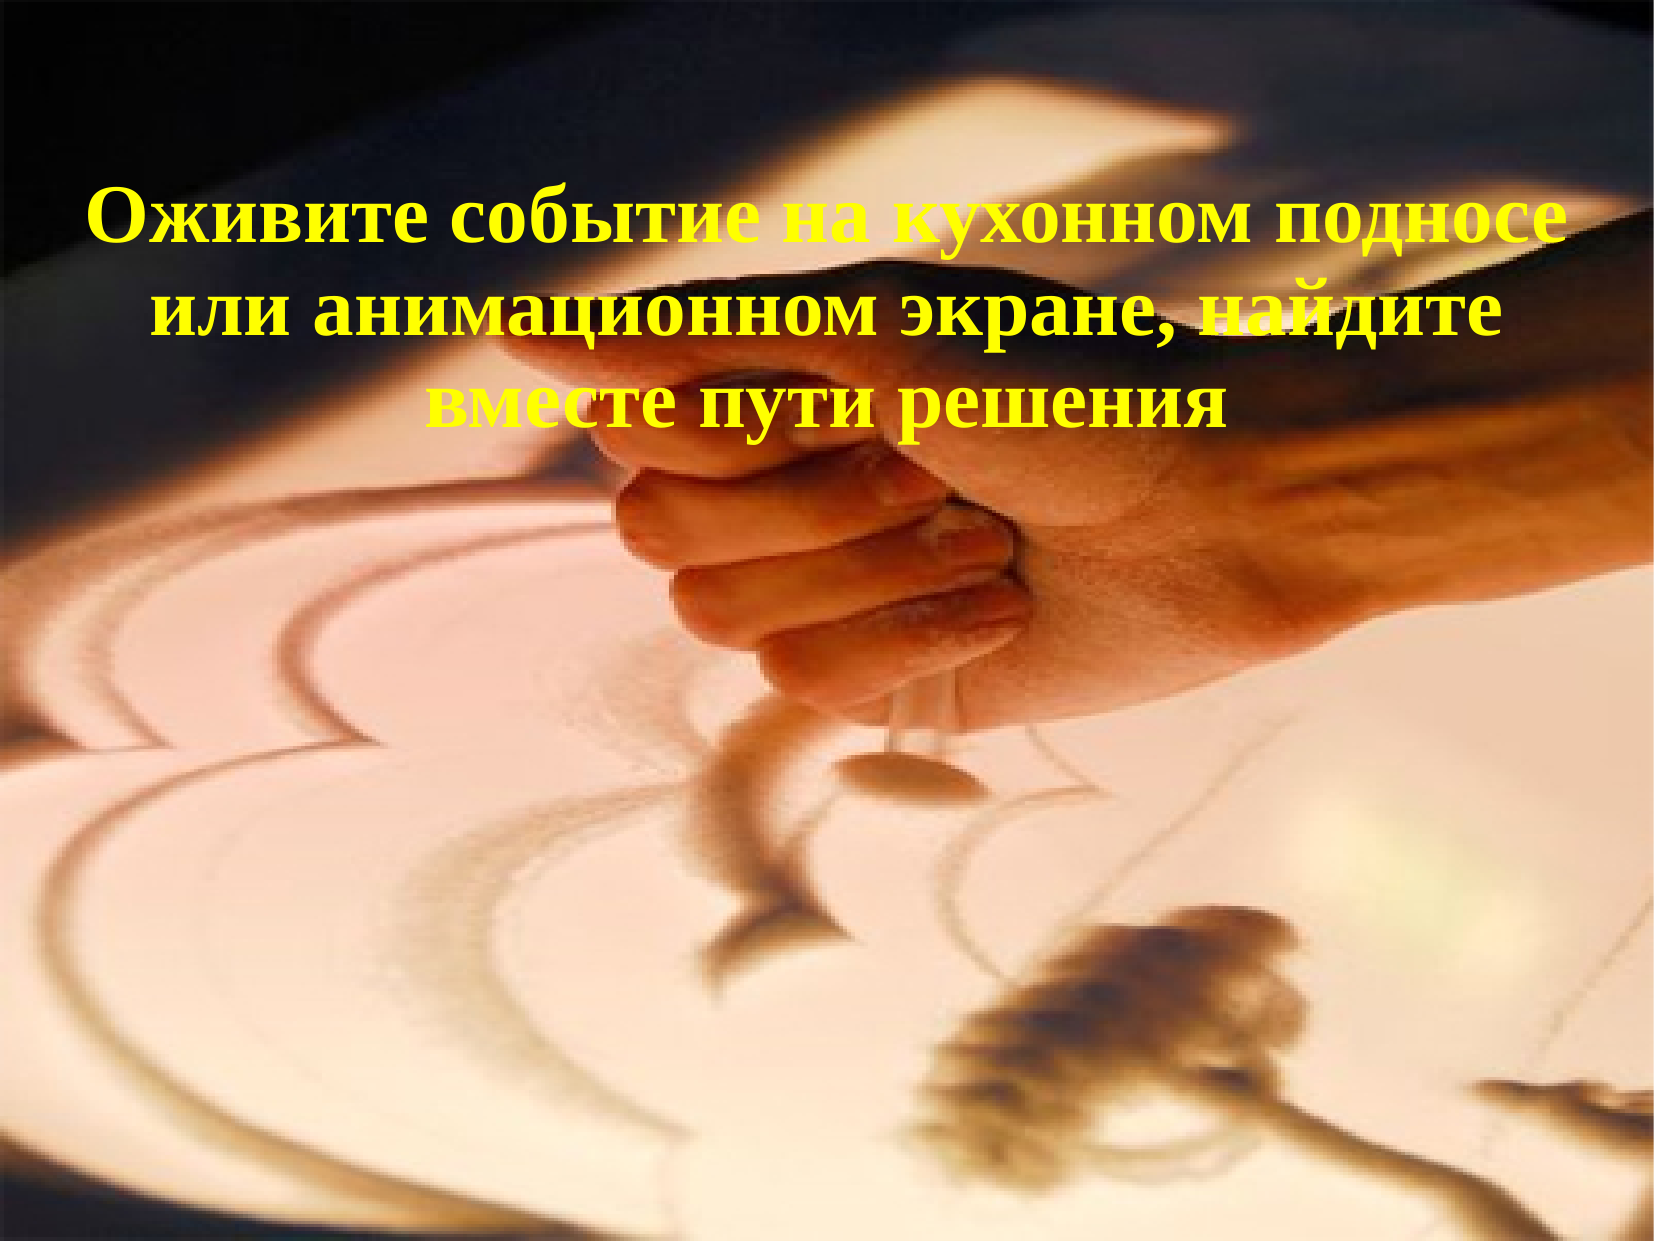

#
Оживите событие на кухонном подносе или анимационном экране, найдите вместе пути решения